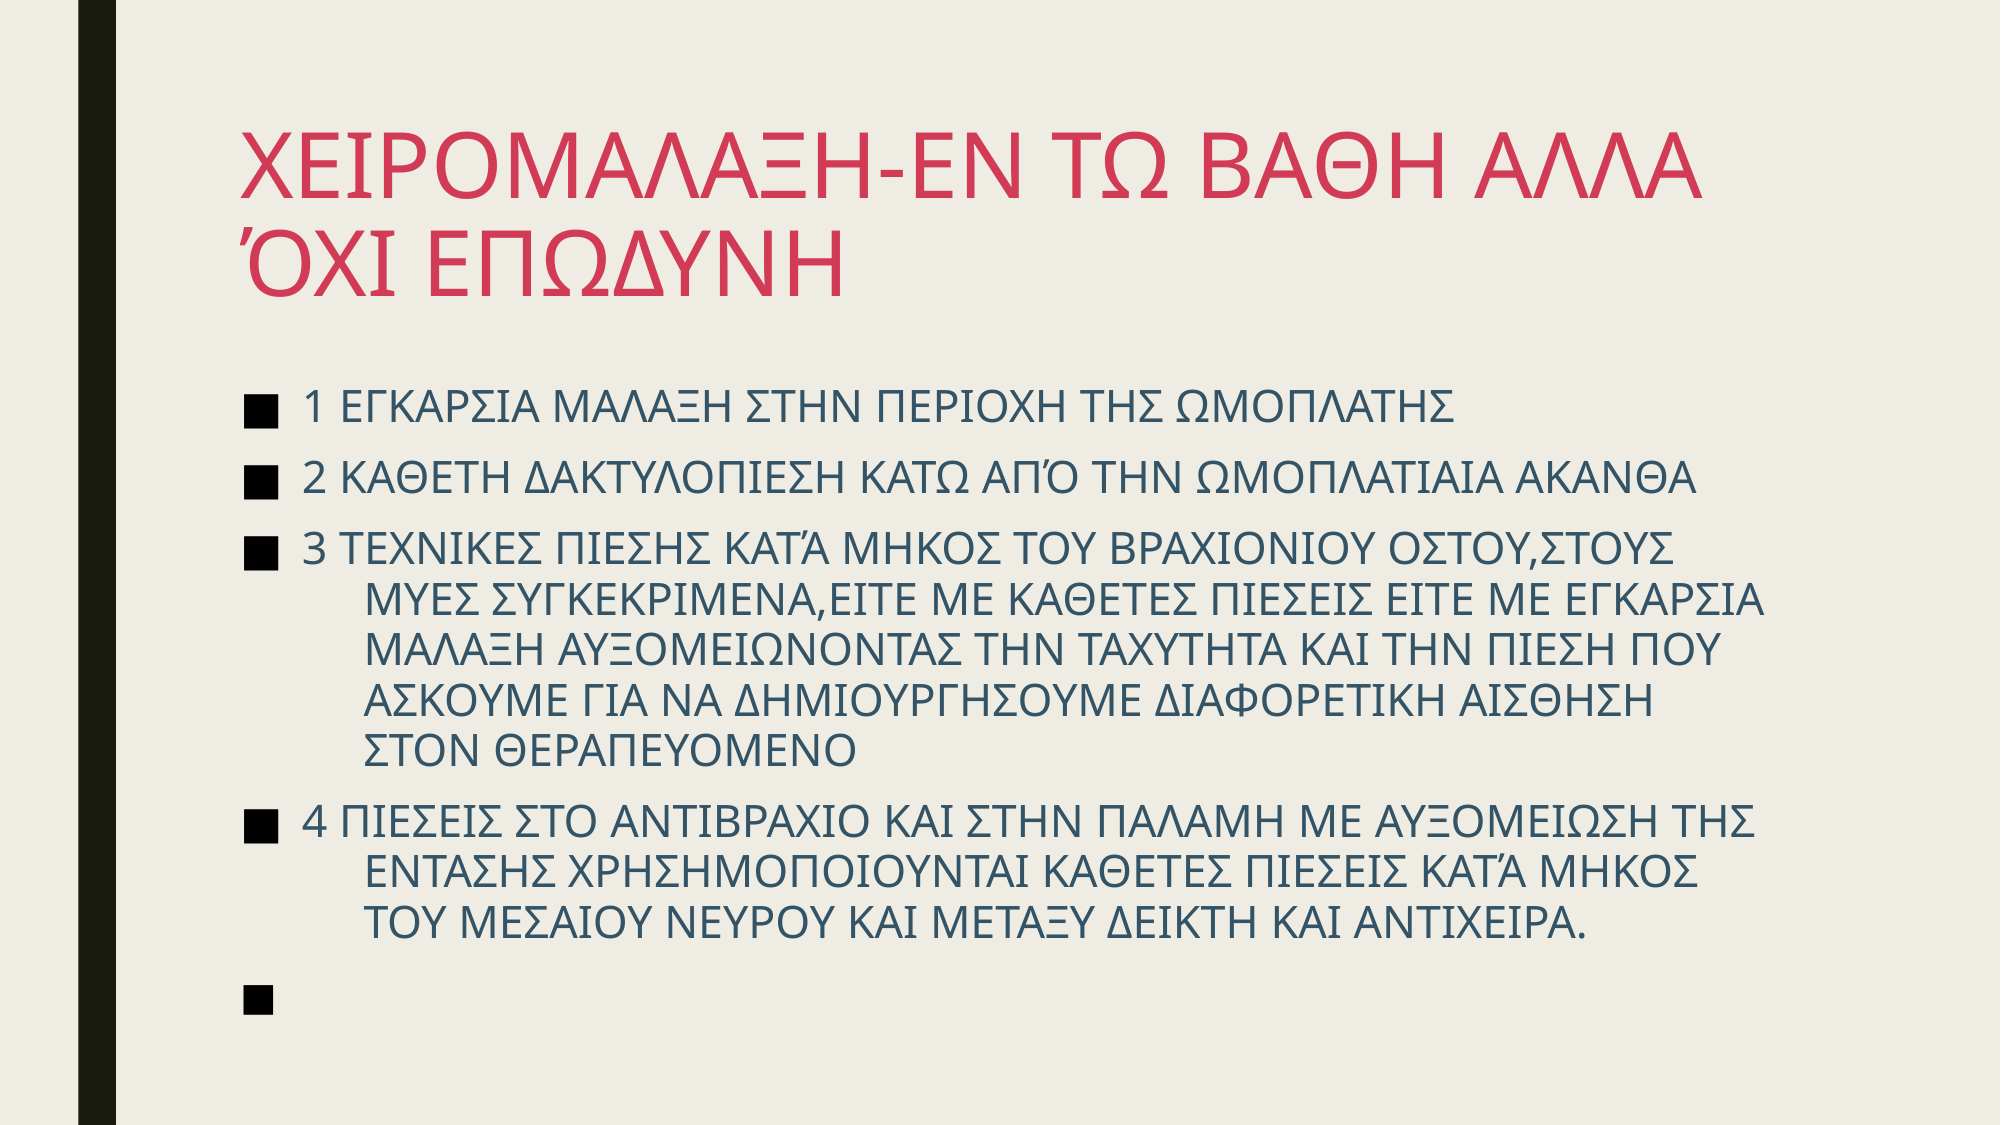

# ΧΕΙΡΟΜΑΛΑΞΗ-ΕΝ ΤΩ ΒΑΘΗ ΑΛΛΑ ΌΧΙ ΕΠΩΔΥΝΗ
1 ΕΓΚΑΡΣΙΑ ΜΑΛΑΞΗ ΣΤΗΝ ΠΕΡΙΟΧΗ ΤΗΣ ΩΜΟΠΛΑΤΗΣ
2 ΚΑΘΕΤΗ ΔΑΚΤΥΛΟΠΙΕΣΗ ΚΑΤΩ ΑΠΌ ΤΗΝ ΩΜΟΠΛΑΤΙΑΙΑ ΑΚΑΝΘΑ
3 ΤΕΧΝΙΚΕΣ ΠΙΕΣΗΣ ΚΑΤΆ ΜΗΚΟΣ ΤΟΥ ΒΡΑΧΙΟΝΙΟΥ ΟΣΤΟΥ,ΣΤΟΥΣ ΜΥΕΣ ΣΥΓΚΕΚΡΙΜΕΝΑ,ΕΙΤΕ ΜΕ ΚΑΘΕΤΕΣ ΠΙΕΣΕΙΣ ΕΙΤΕ ΜΕ ΕΓΚΑΡΣΙΑ ΜΑΛΑΞΗ ΑΥΞΟΜΕΙΩΝΟΝΤΑΣ ΤΗΝ ΤΑΧΥΤΗΤΑ ΚΑΙ ΤΗΝ ΠΙΕΣΗ ΠΟΥ ΑΣΚΟΥΜΕ ΓΙΑ ΝΑ ΔΗΜΙΟΥΡΓΗΣΟΥΜΕ ΔΙΑΦΟΡΕΤΙΚΗ ΑΙΣΘΗΣΗ ΣΤΟΝ ΘΕΡΑΠΕΥΟΜΕΝΟ
4 ΠΙΕΣΕΙΣ ΣΤΟ ΑΝΤΙΒΡΑΧΙΟ ΚΑΙ ΣΤΗΝ ΠΑΛΑΜΗ ΜΕ ΑΥΞΟΜΕΙΩΣΗ ΤΗΣ ΕΝΤΑΣΗΣ ΧΡΗΣΗΜΟΠΟΙΟΥΝΤΑΙ ΚΑΘΕΤΕΣ ΠΙΕΣΕΙΣ ΚΑΤΆ ΜΗΚΟΣ ΤΟΥ ΜΕΣΑΙΟΥ ΝΕΥΡΟΥ ΚΑΙ ΜΕΤΑΞΥ ΔΕΙΚΤΗ ΚΑΙ ΑΝΤΙΧΕΙΡΑ.